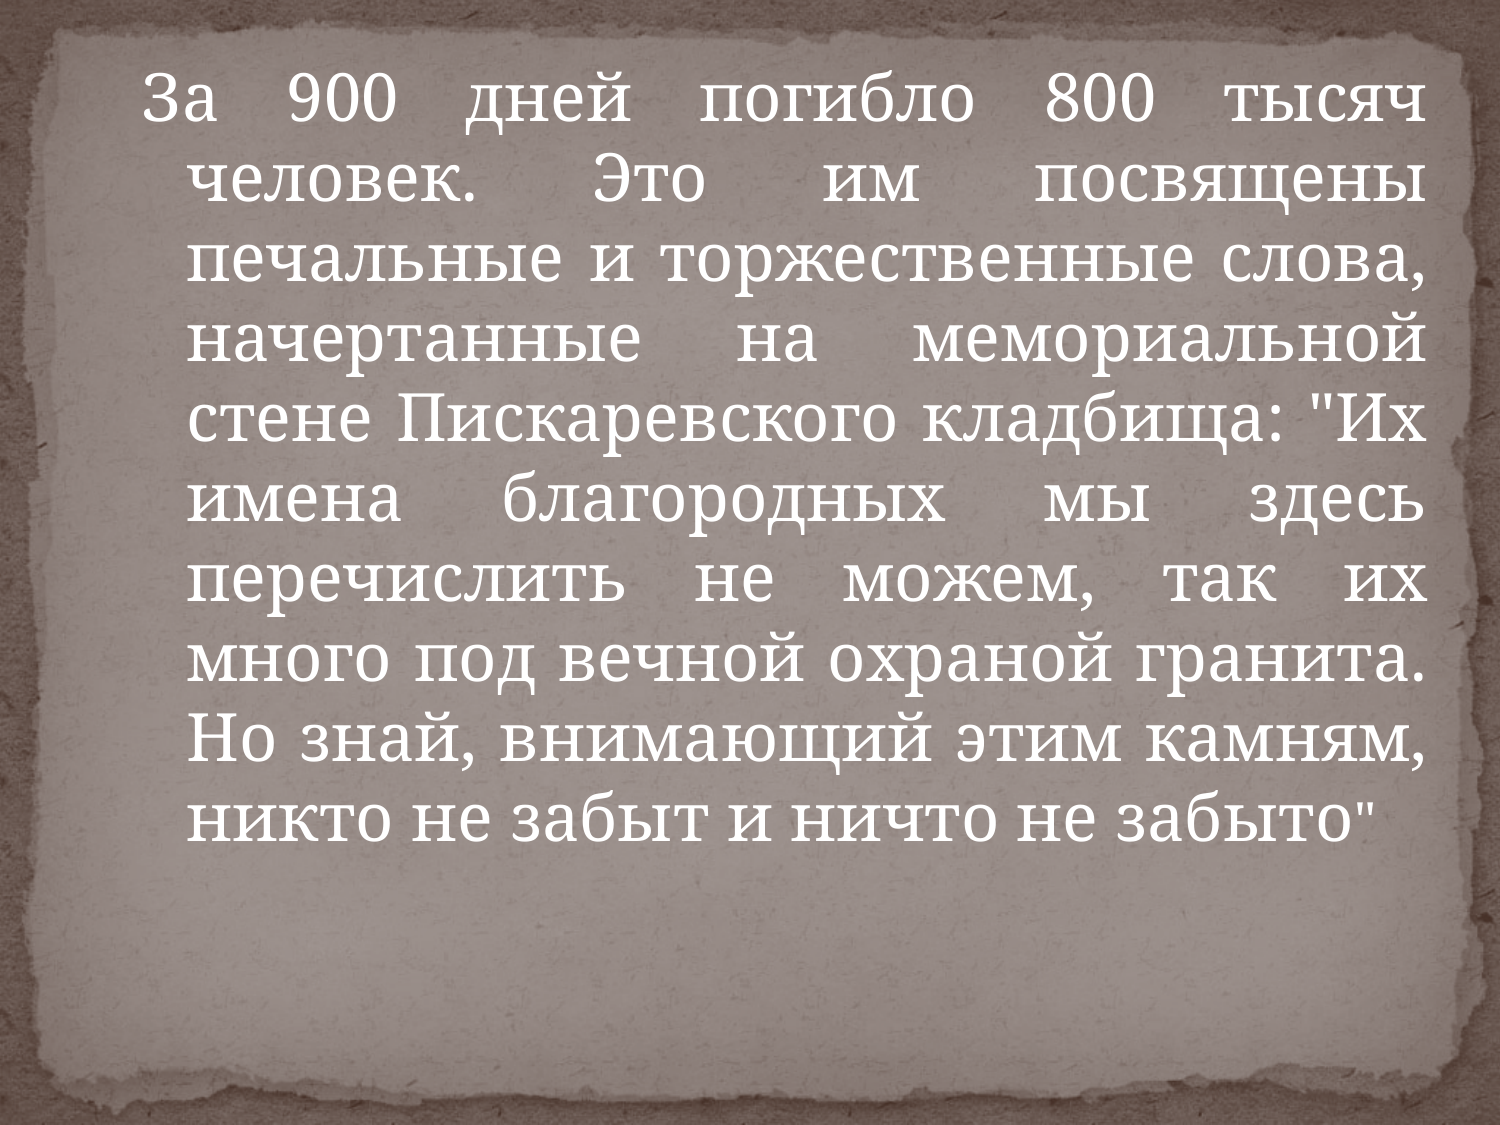

# За 900 дней погибло 800 тысяч человек. Это им посвящены печальные и торжественные слова, начертанные на мемориальной стене Пискаревского кладбища: "Их имена благородных мы здесь перечислить не можем, так их много под вечной охраной гранита. Но знай, внимающий этим камням, никто не забыт и ничто не забыто"